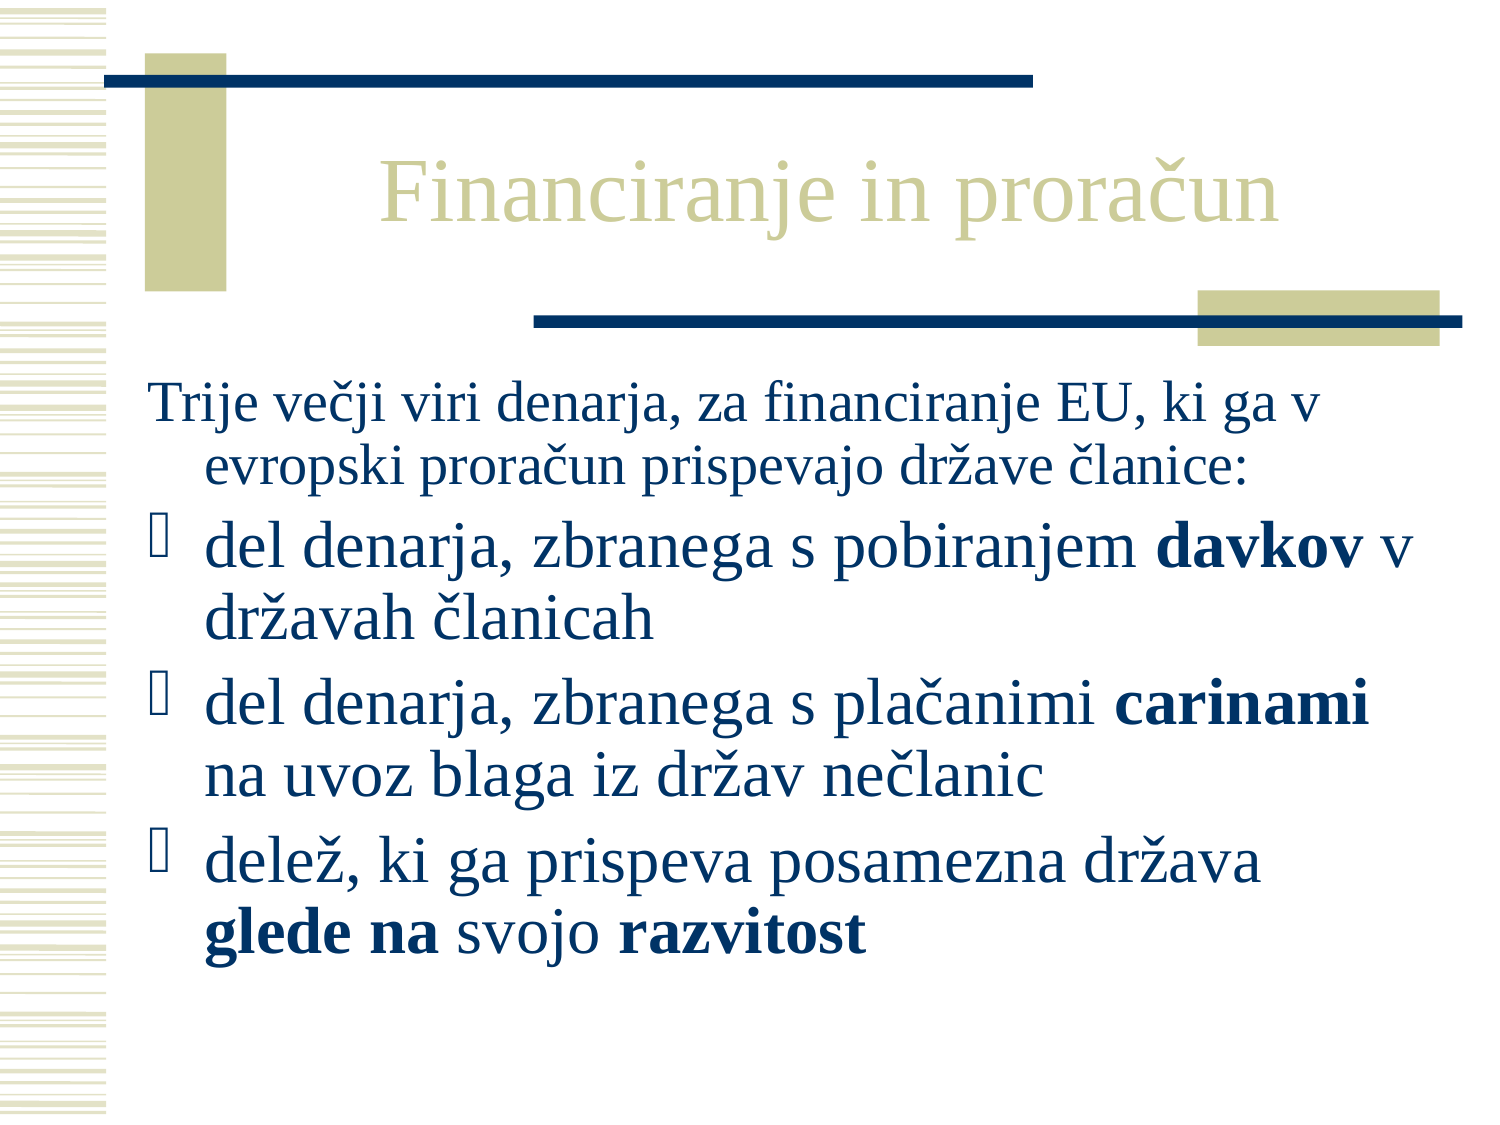

# Financiranje in proračun
Trije večji viri denarja, za financiranje EU, ki ga v evropski proračun prispevajo države članice:
del denarja, zbranega s pobiranjem davkov v državah članicah
del denarja, zbranega s plačanimi carinami na uvoz blaga iz držav nečlanic
delež, ki ga prispeva posamezna država glede na svojo razvitost